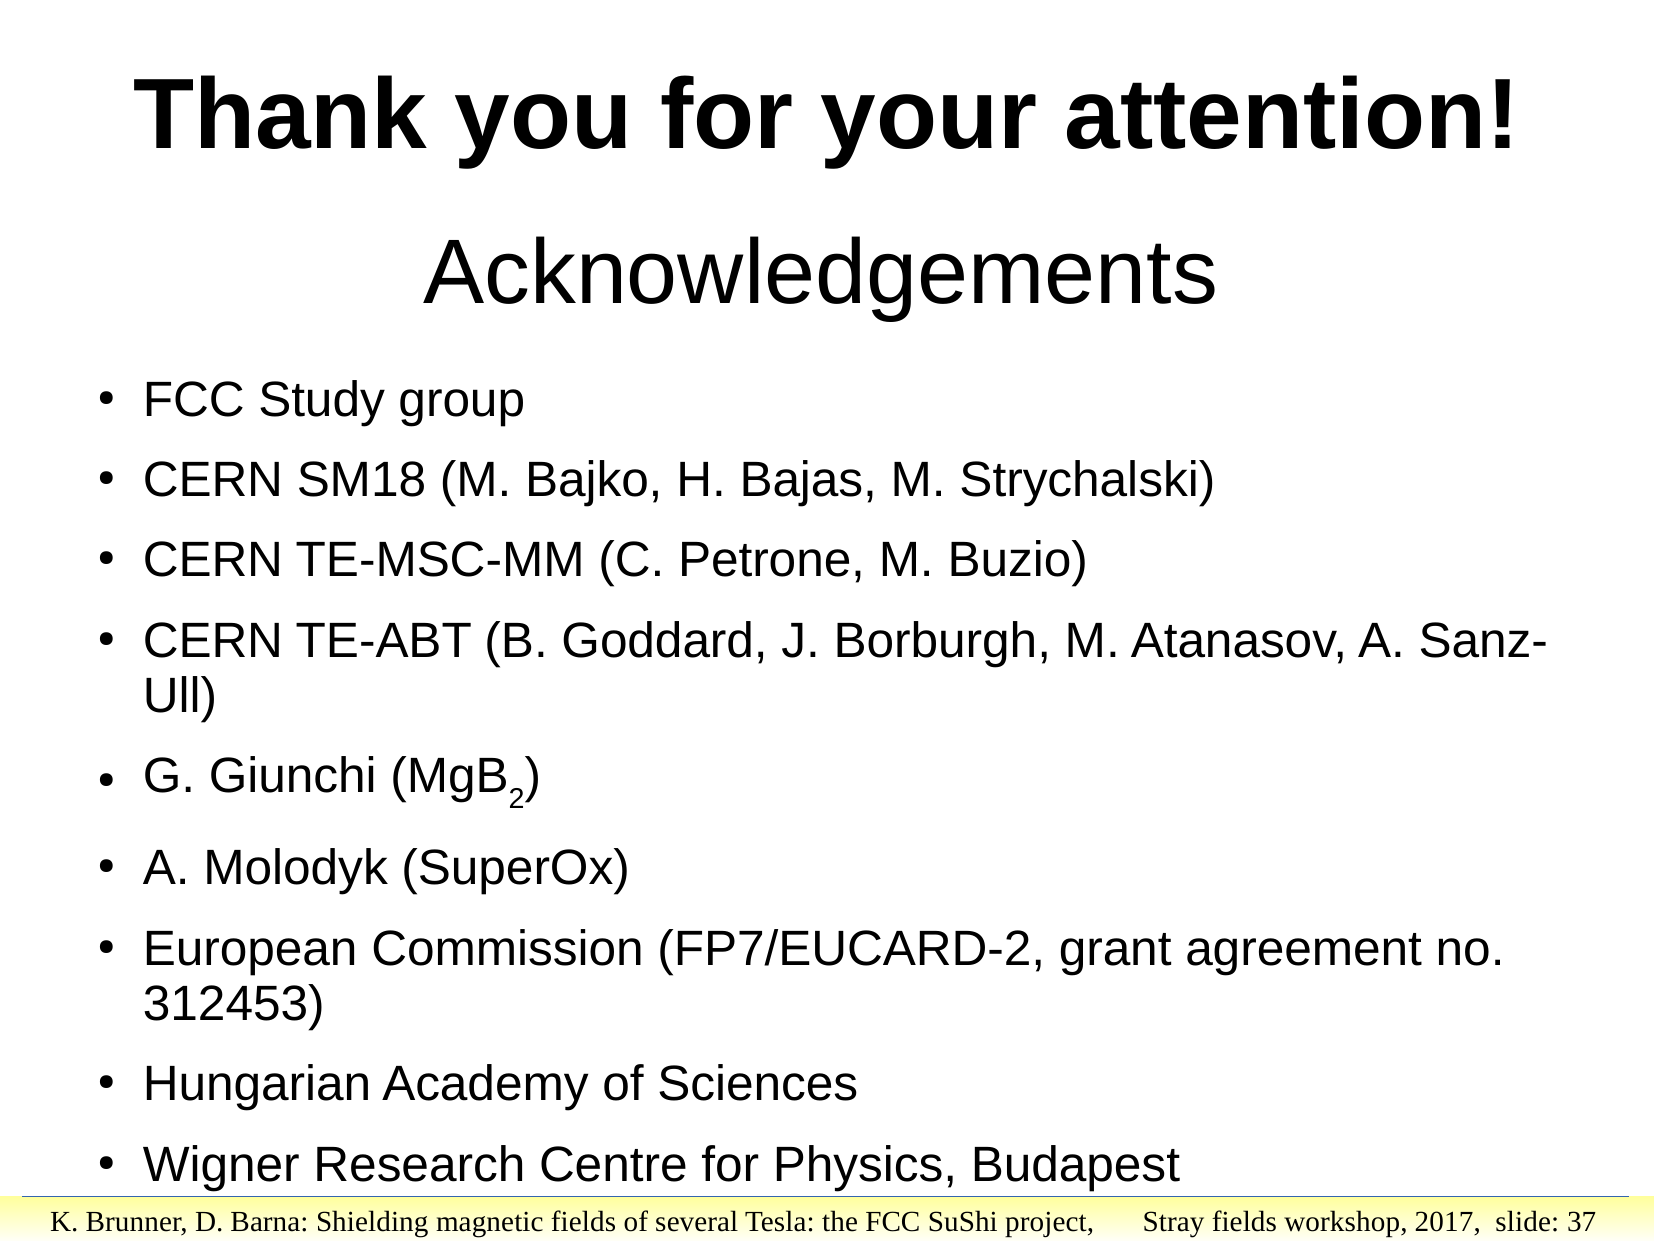

Thank you for your attention!
# Acknowledgements
FCC Study group
CERN SM18 (M. Bajko, H. Bajas, M. Strychalski)
CERN TE-MSC-MM (C. Petrone, M. Buzio)
CERN TE-ABT (B. Goddard, J. Borburgh, M. Atanasov, A. Sanz-Ull)
G. Giunchi (MgB2)
A. Molodyk (SuperOx)
European Commission (FP7/EUCARD-2, grant agreement no. 312453)
Hungarian Academy of Sciences
Wigner Research Centre for Physics, Budapest
asdasdasda